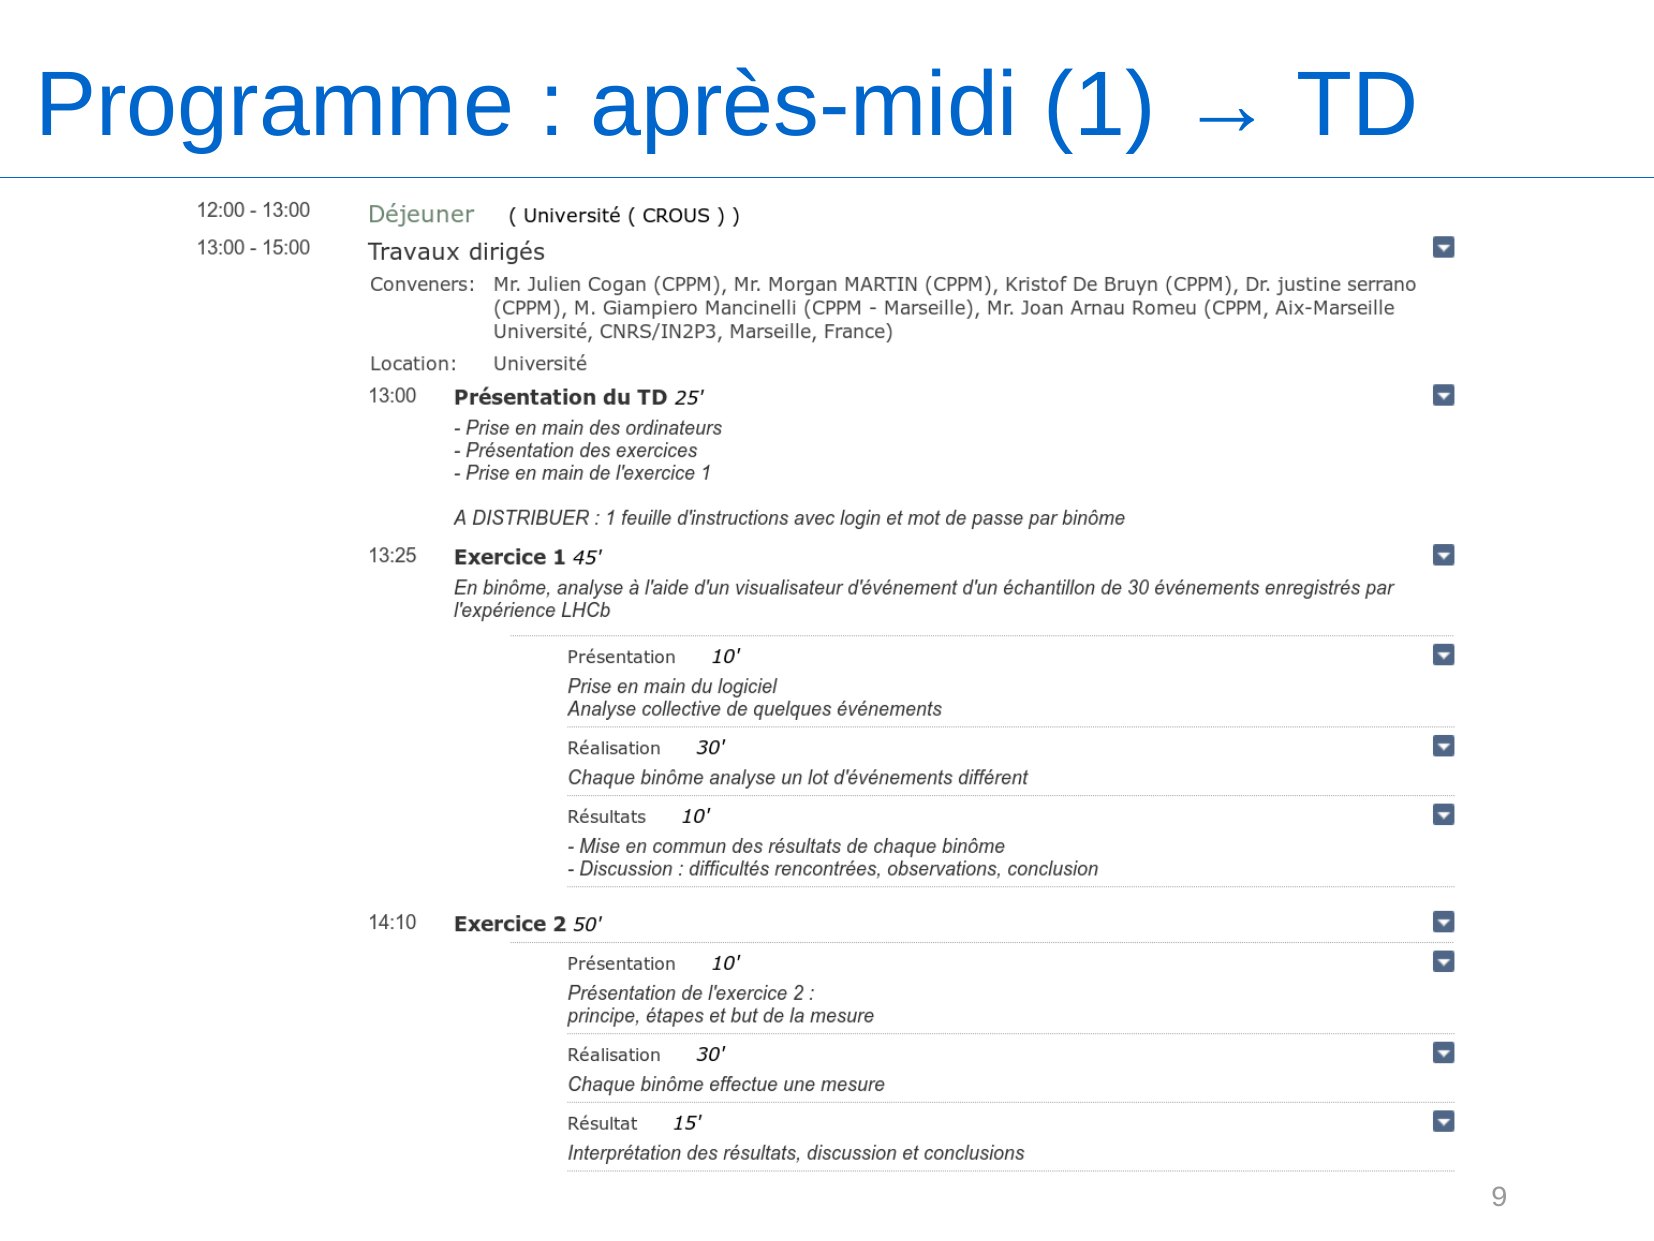

# Programme : après-midi (1) → TD
9